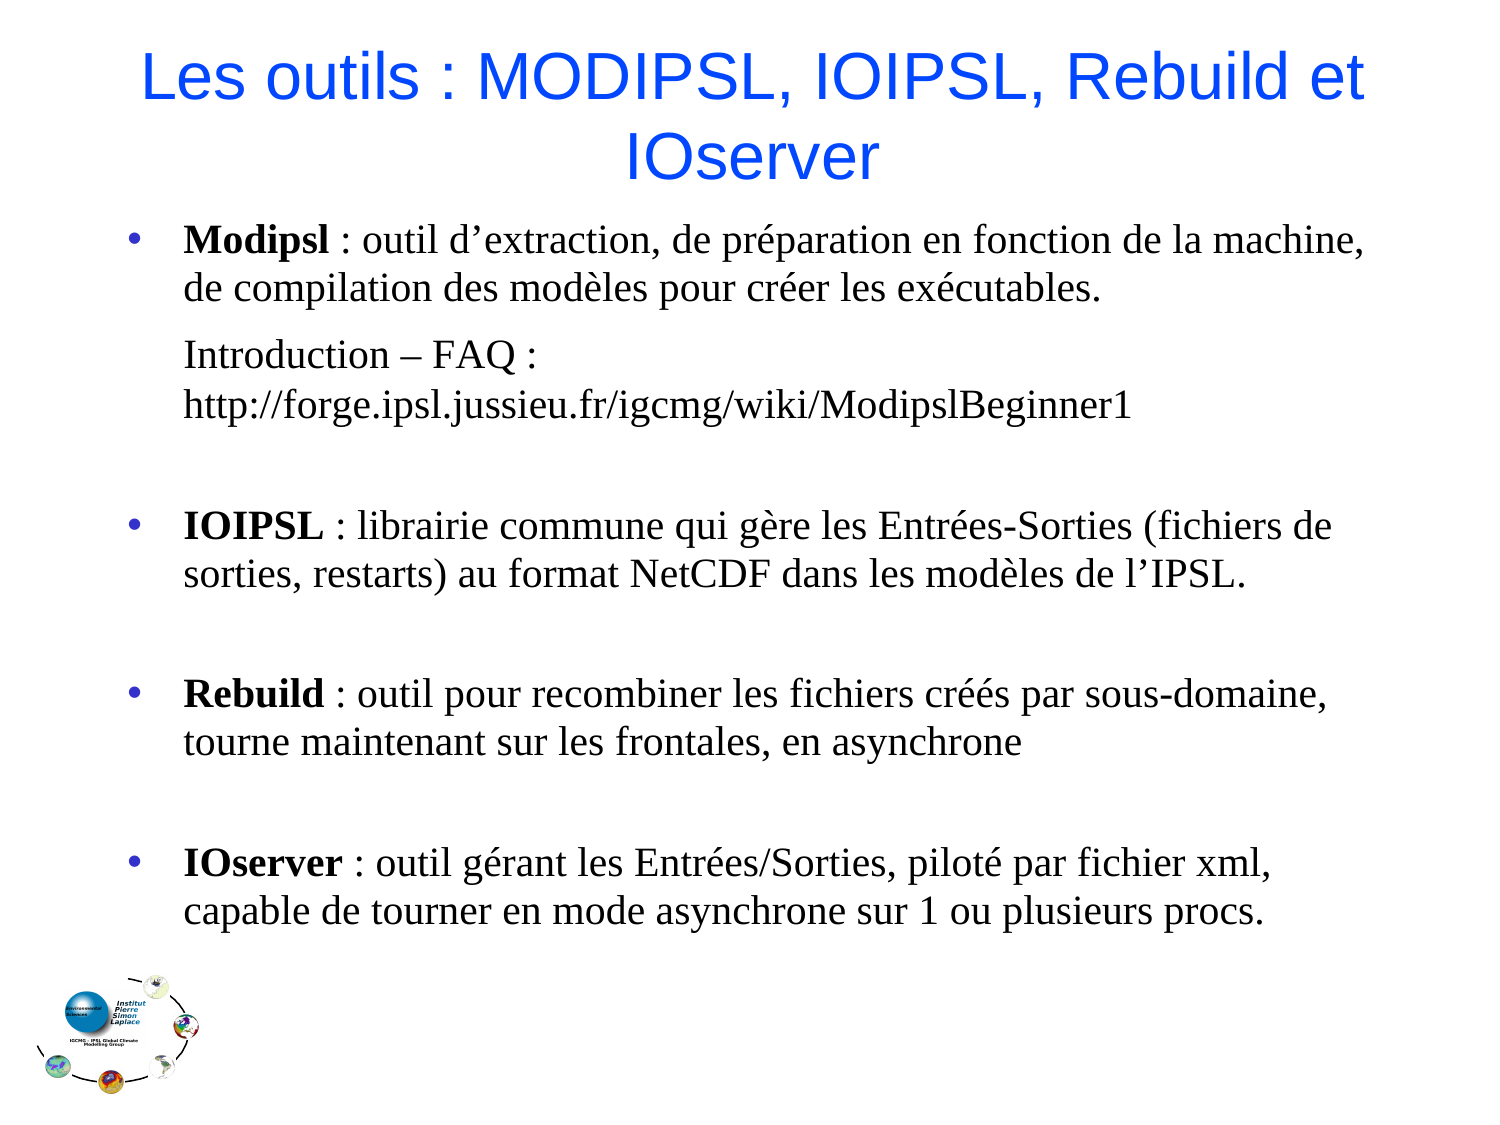

# Les outils : MODIPSL, IOIPSL, Rebuild et IOserver
Modipsl : outil d’extraction, de préparation en fonction de la machine, de compilation des modèles pour créer les exécutables.
	Introduction – FAQ :
http://forge.ipsl.jussieu.fr/igcmg/wiki/ModipslBeginner1
IOIPSL : librairie commune qui gère les Entrées-Sorties (fichiers de sorties, restarts) au format NetCDF dans les modèles de l’IPSL.
Rebuild : outil pour recombiner les fichiers créés par sous-domaine, tourne maintenant sur les frontales, en asynchrone
IOserver : outil gérant les Entrées/Sorties, piloté par fichier xml, capable de tourner en mode asynchrone sur 1 ou plusieurs procs.